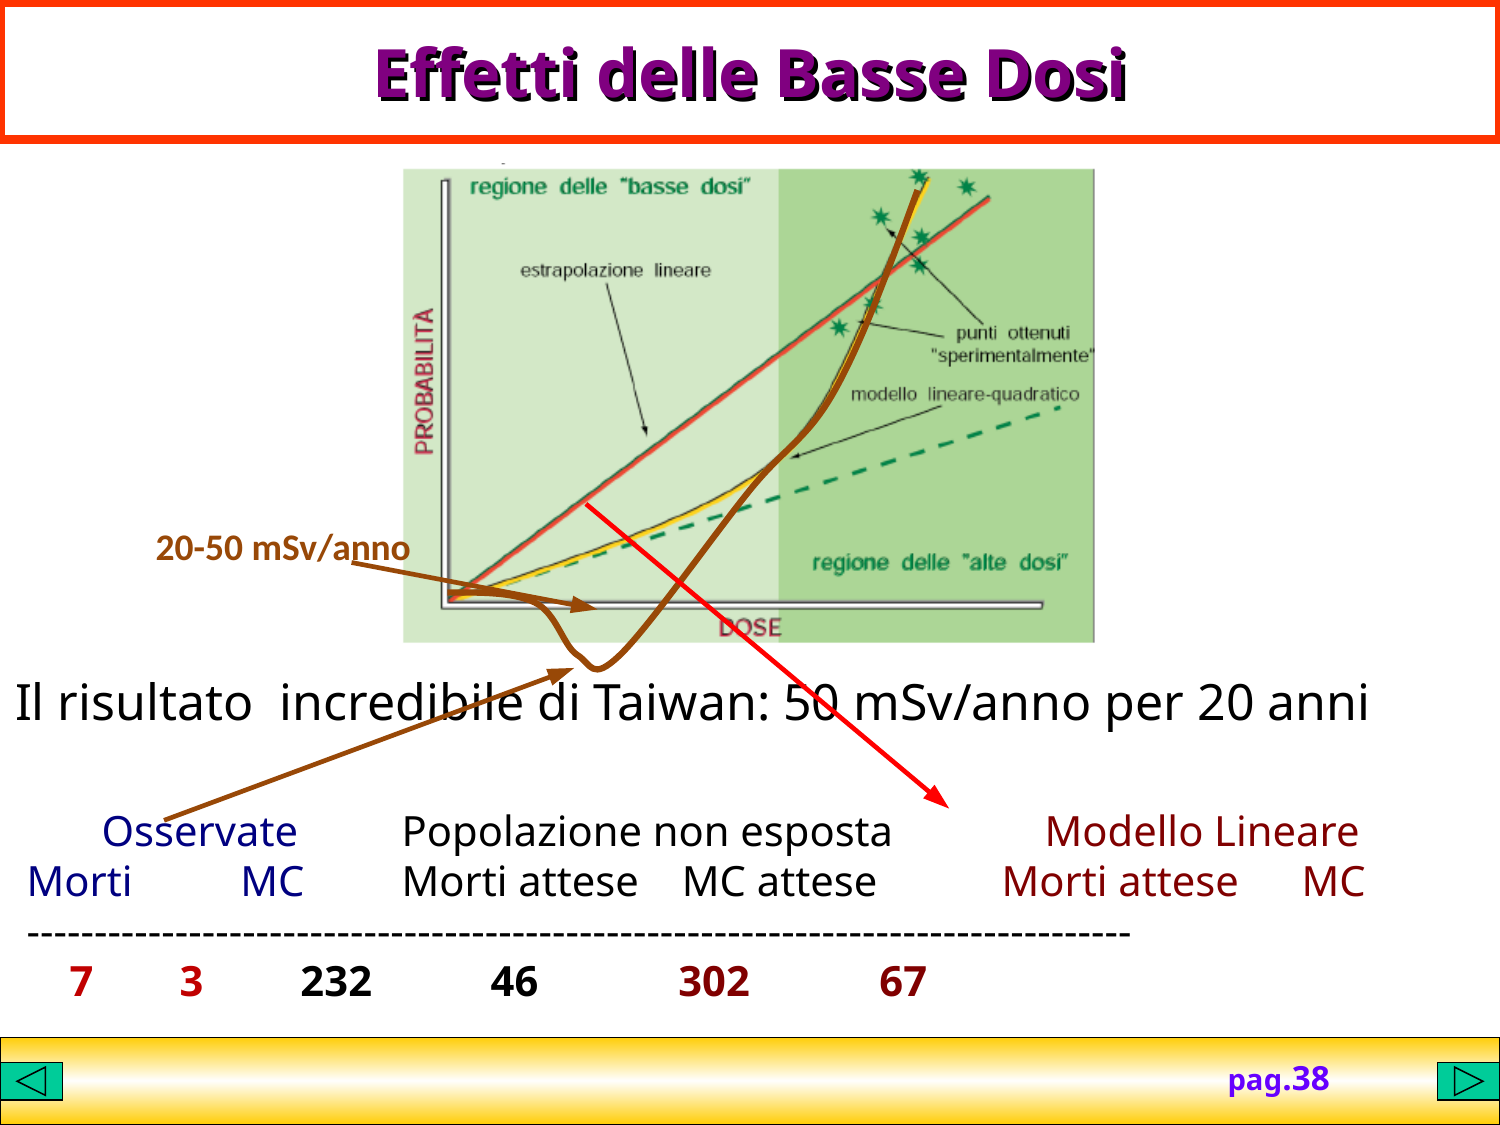

# Effetti delle Basse Dosi
20-50 mSv/anno
Il risultato incredibile di Taiwan: 50 mSv/anno per 20 anni
	Osservate		Popolazione non esposta		 Modello Lineare
Morti MC		Morti attese MC attese		Morti attese	MC
----------------------------------------------------------------------------------
 7 3 232 46 302 67
38